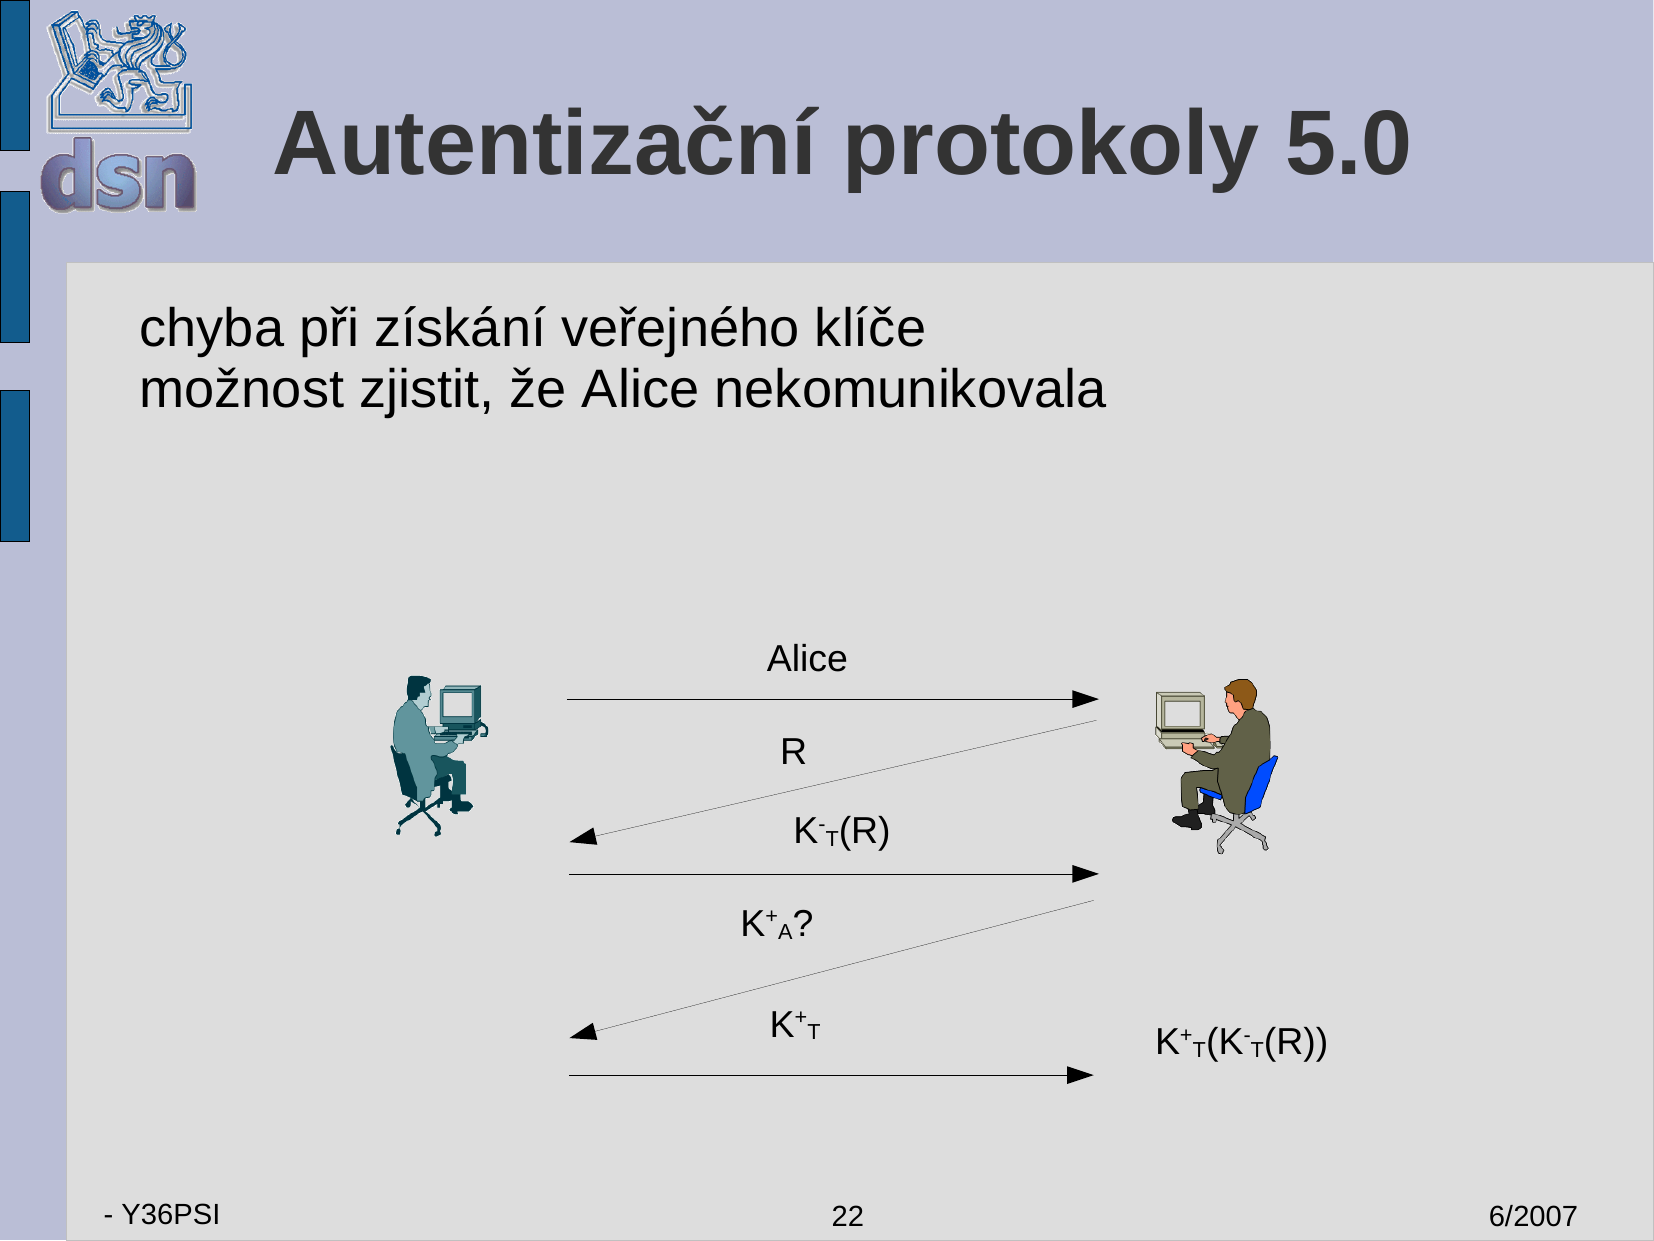

# Autentizační protokoly 5.0
chyba při získání veřejného klíče
možnost zjistit, že Alice nekomunikovala
Alice
R
K-T(R)
K+A?
K+T
K+T(K-T(R))